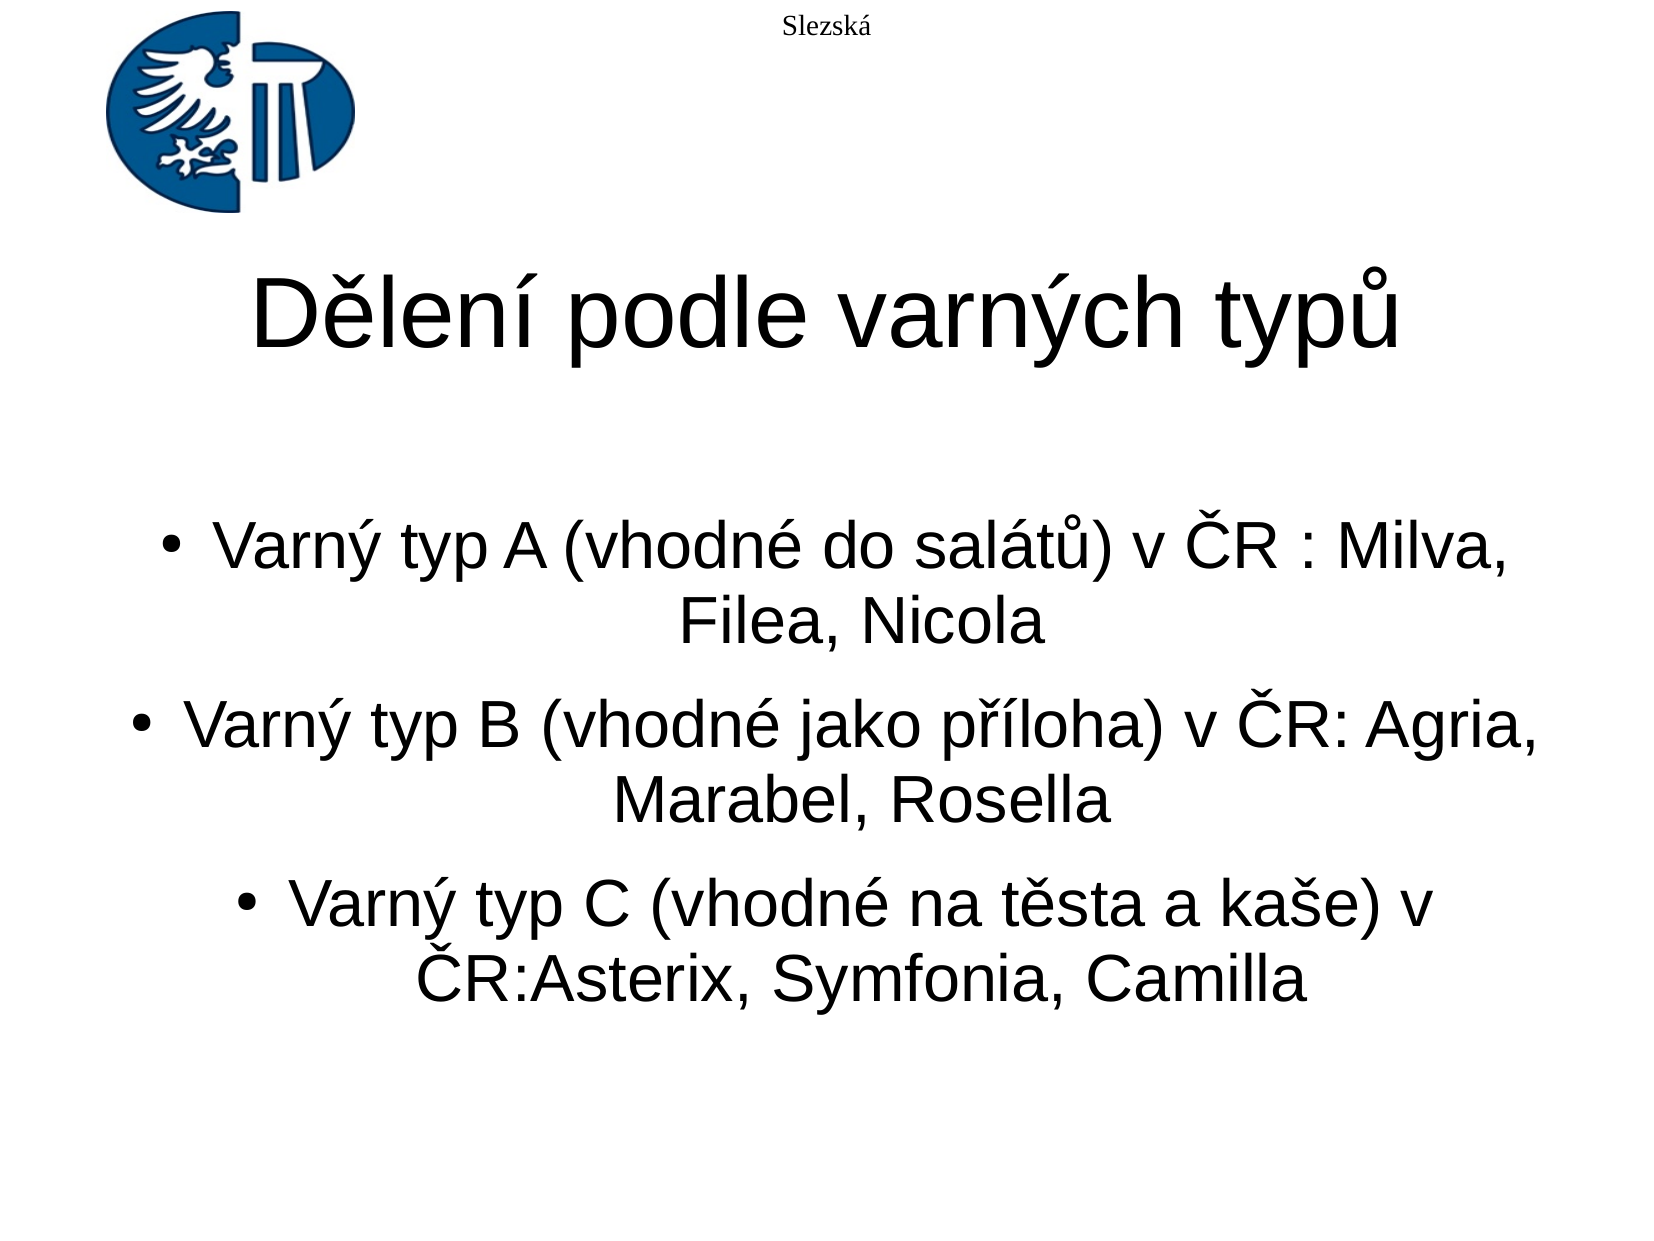

ahoj
# Dělení podle varných typů
Varný typ A (vhodné do salátů) v ČR : Milva, Filea, Nicola
Varný typ B (vhodné jako příloha) v ČR: Agria, Marabel, Rosella
Varný typ C (vhodné na těsta a kaše) v ČR:Asterix, Symfonia, Camilla